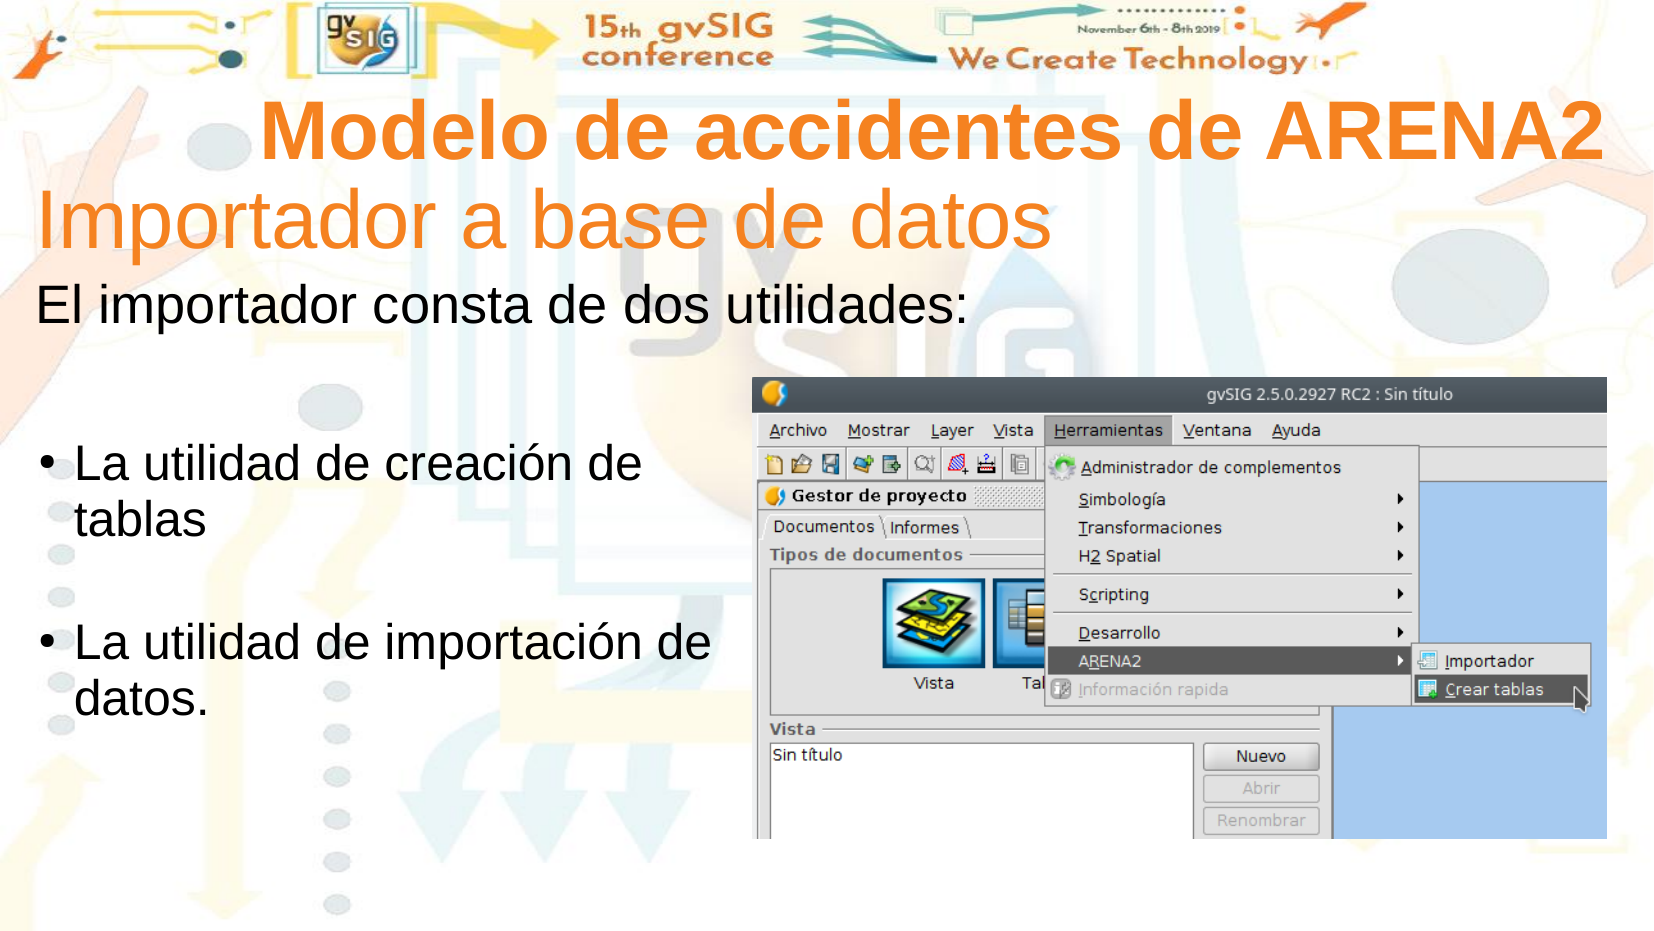

# Modelo de accidentes de ARENA2
Importador a base de datos
El importador consta de dos utilidades:
La utilidad de creación de tablas
La utilidad de importación de datos.